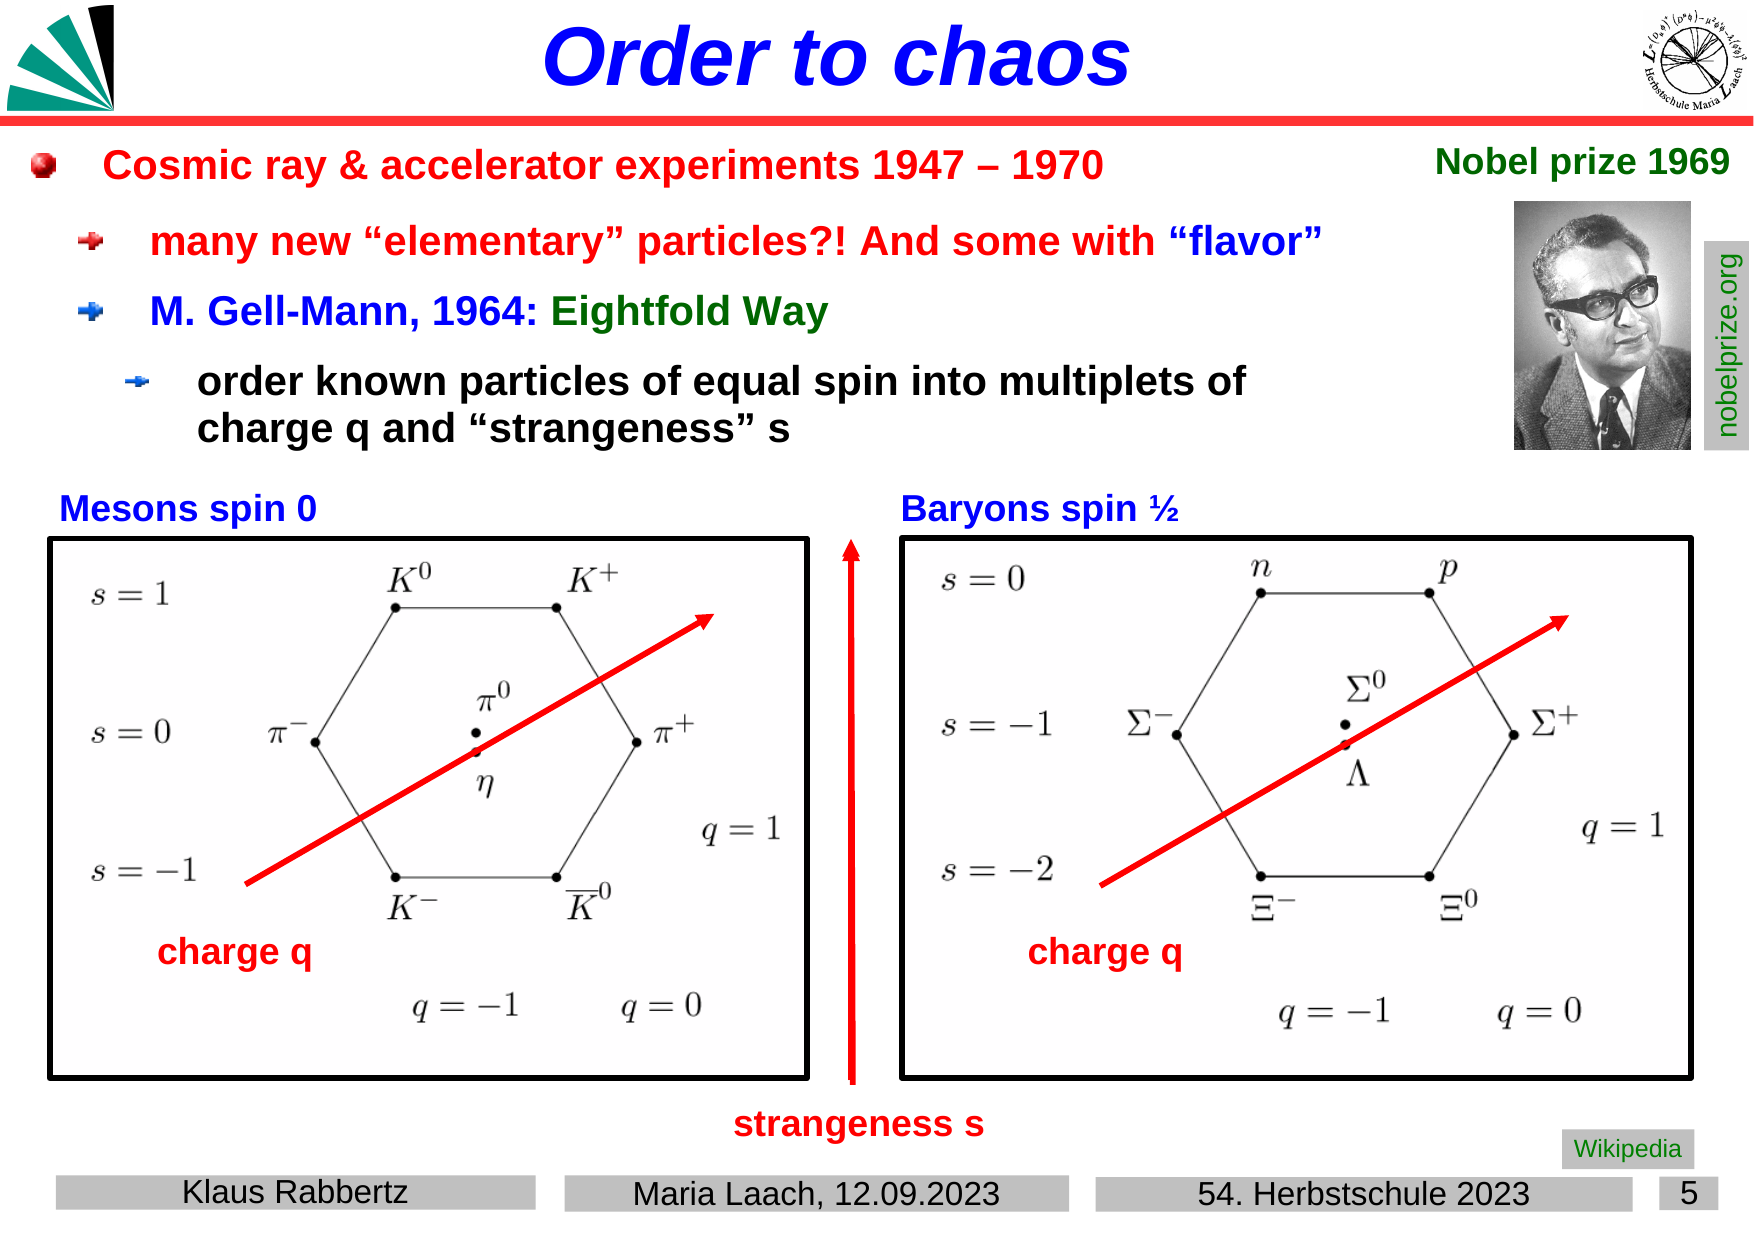

# Order to chaos
Nobel prize 1969
Cosmic ray & accelerator experiments 1947 – 1970
many new “elementary” particles?! And some with “flavor”
M. Gell-Mann, 1964: Eightfold Way
order known particles of equal spin into multiplets of charge q and “strangeness” s
nobelprize.org
Mesons spin 0
Baryons spin ½
charge q
charge q
strangeness s
Wikipedia